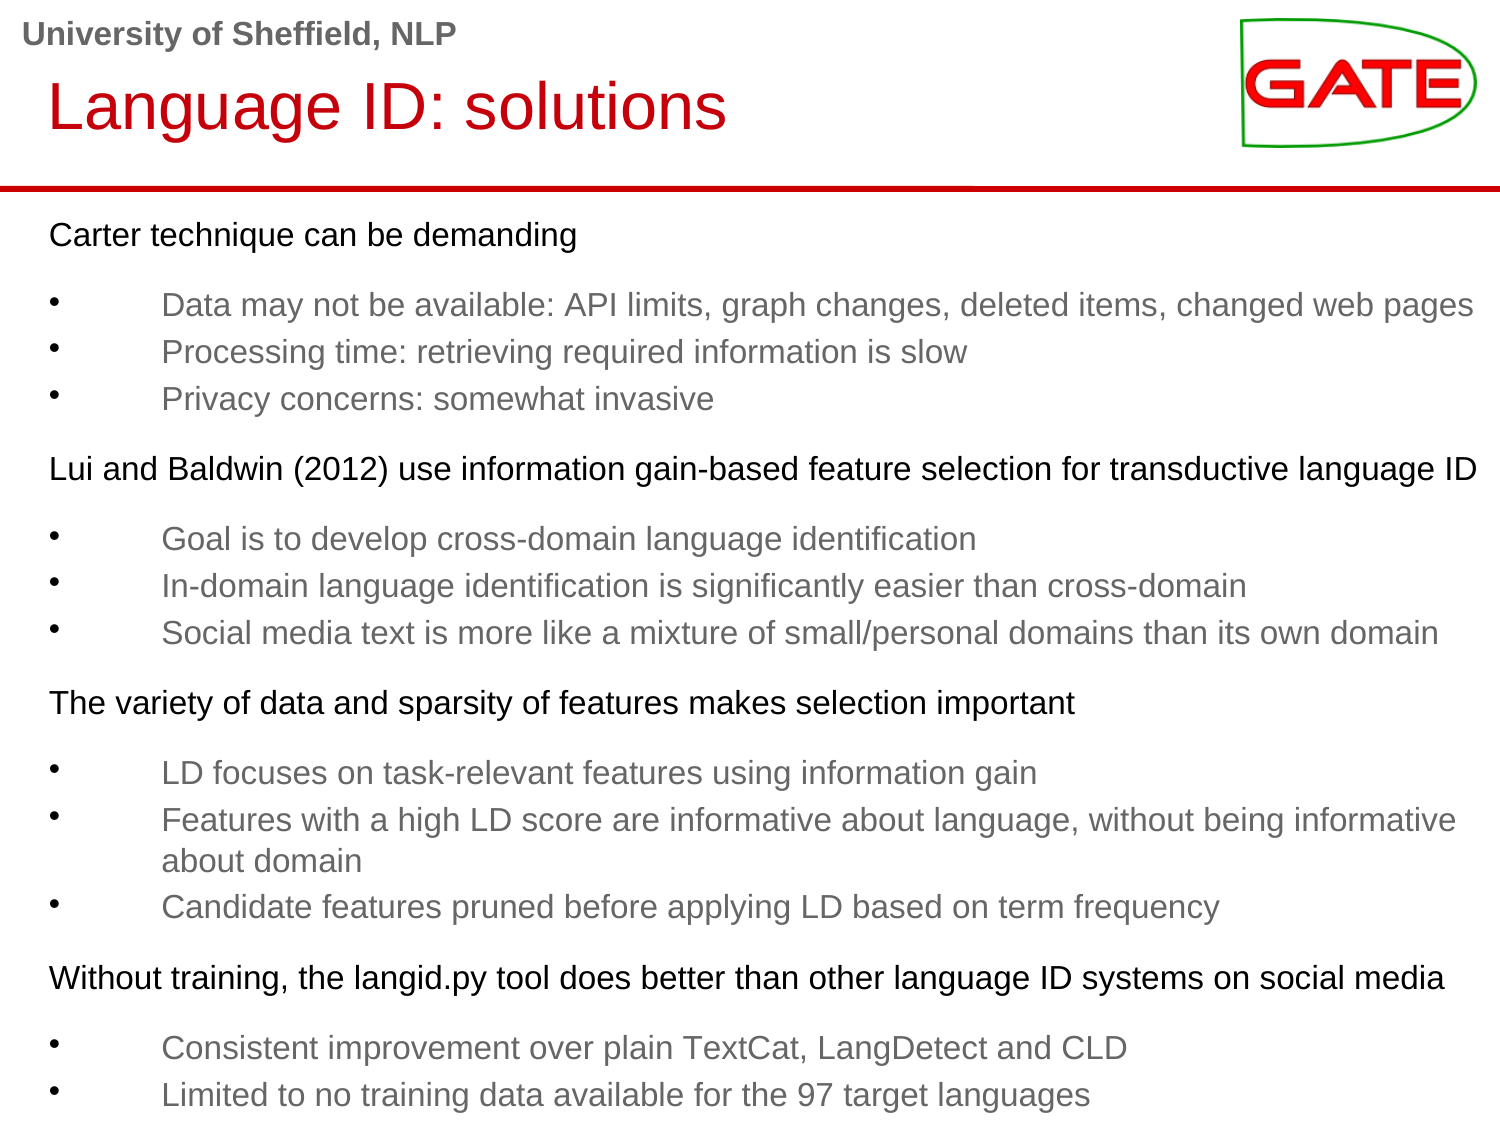

Language ID: solutions
Carter technique can be demanding
Data may not be available: API limits, graph changes, deleted items, changed web pages
Processing time: retrieving required information is slow
Privacy concerns: somewhat invasive
Lui and Baldwin (2012) use information gain-based feature selection for transductive language ID
Goal is to develop cross-domain language identification
In-domain language identification is significantly easier than cross-domain
Social media text is more like a mixture of small/personal domains than its own domain
The variety of data and sparsity of features makes selection important
LD focuses on task-relevant features using information gain
Features with a high LD score are informative about language, without being informative about domain
Candidate features pruned before applying LD based on term frequency
Without training, the langid.py tool does better than other language ID systems on social media
Consistent improvement over plain TextCat, LangDetect and CLD
Limited to no training data available for the 97 target languages